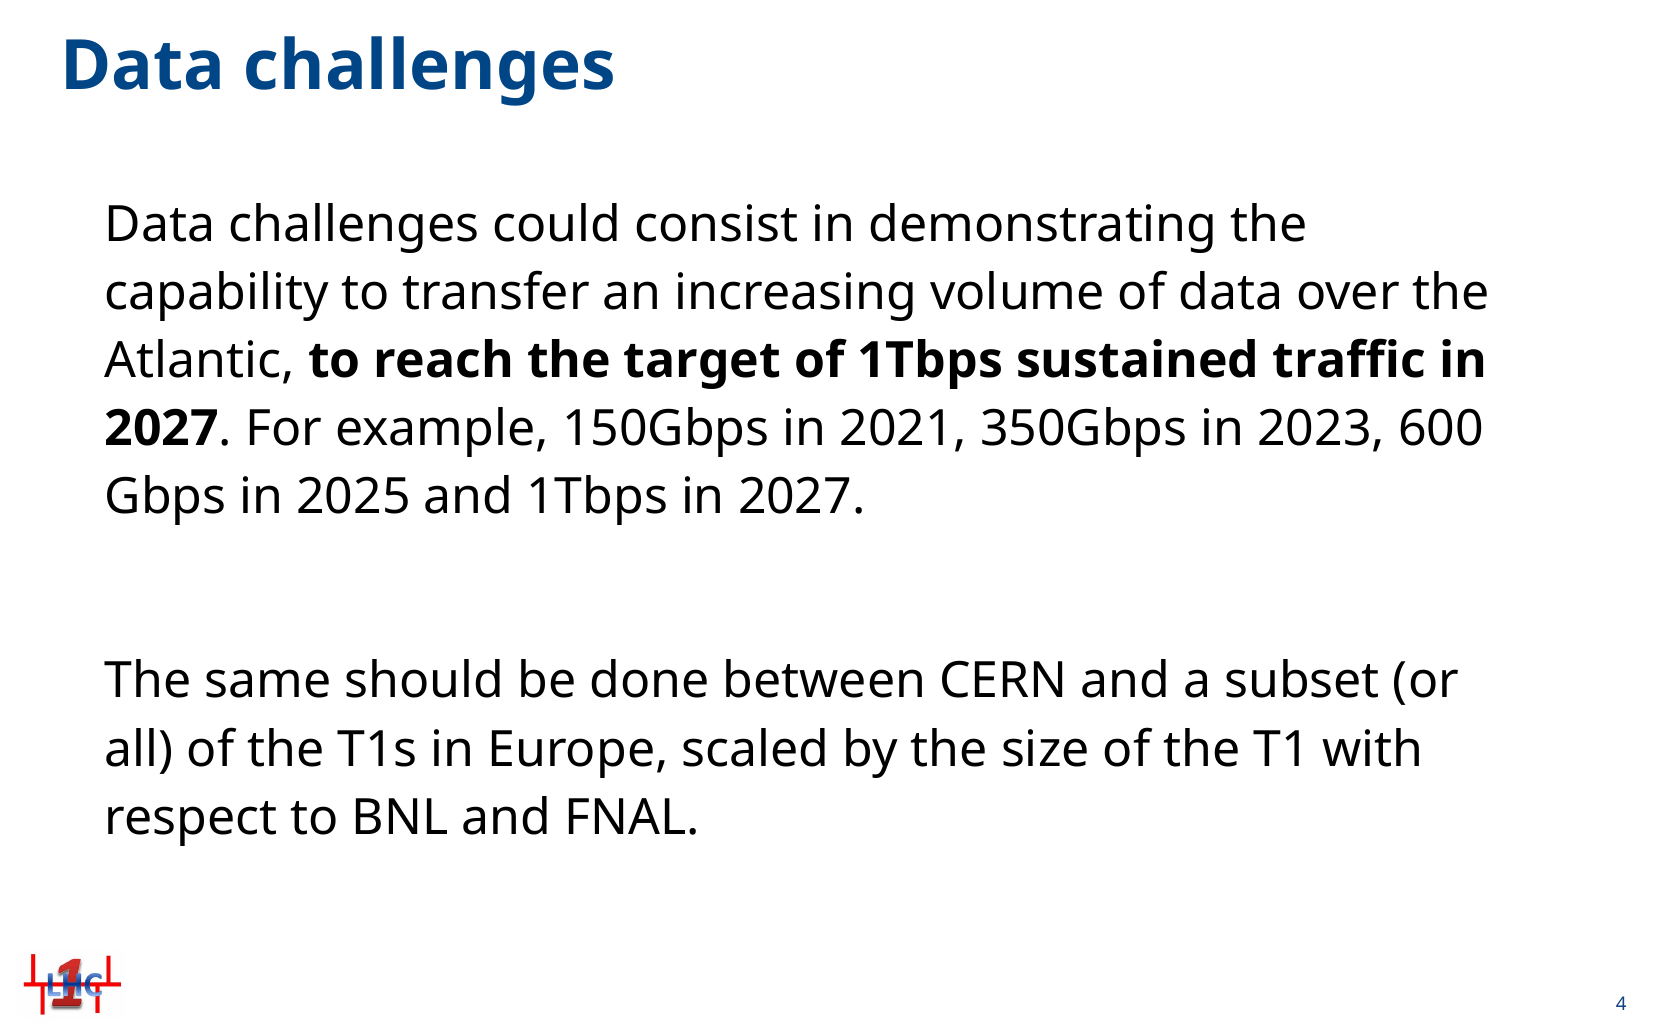

# Data challenges
Data challenges could consist in demonstrating the capability to transfer an increasing volume of data over the Atlantic, to reach the target of 1Tbps sustained traffic in 2027. For example, 150Gbps in 2021, 350Gbps in 2023, 600 Gbps in 2025 and 1Tbps in 2027.
The same should be done between CERN and a subset (or all) of the T1s in Europe, scaled by the size of the T1 with respect to BNL and FNAL.